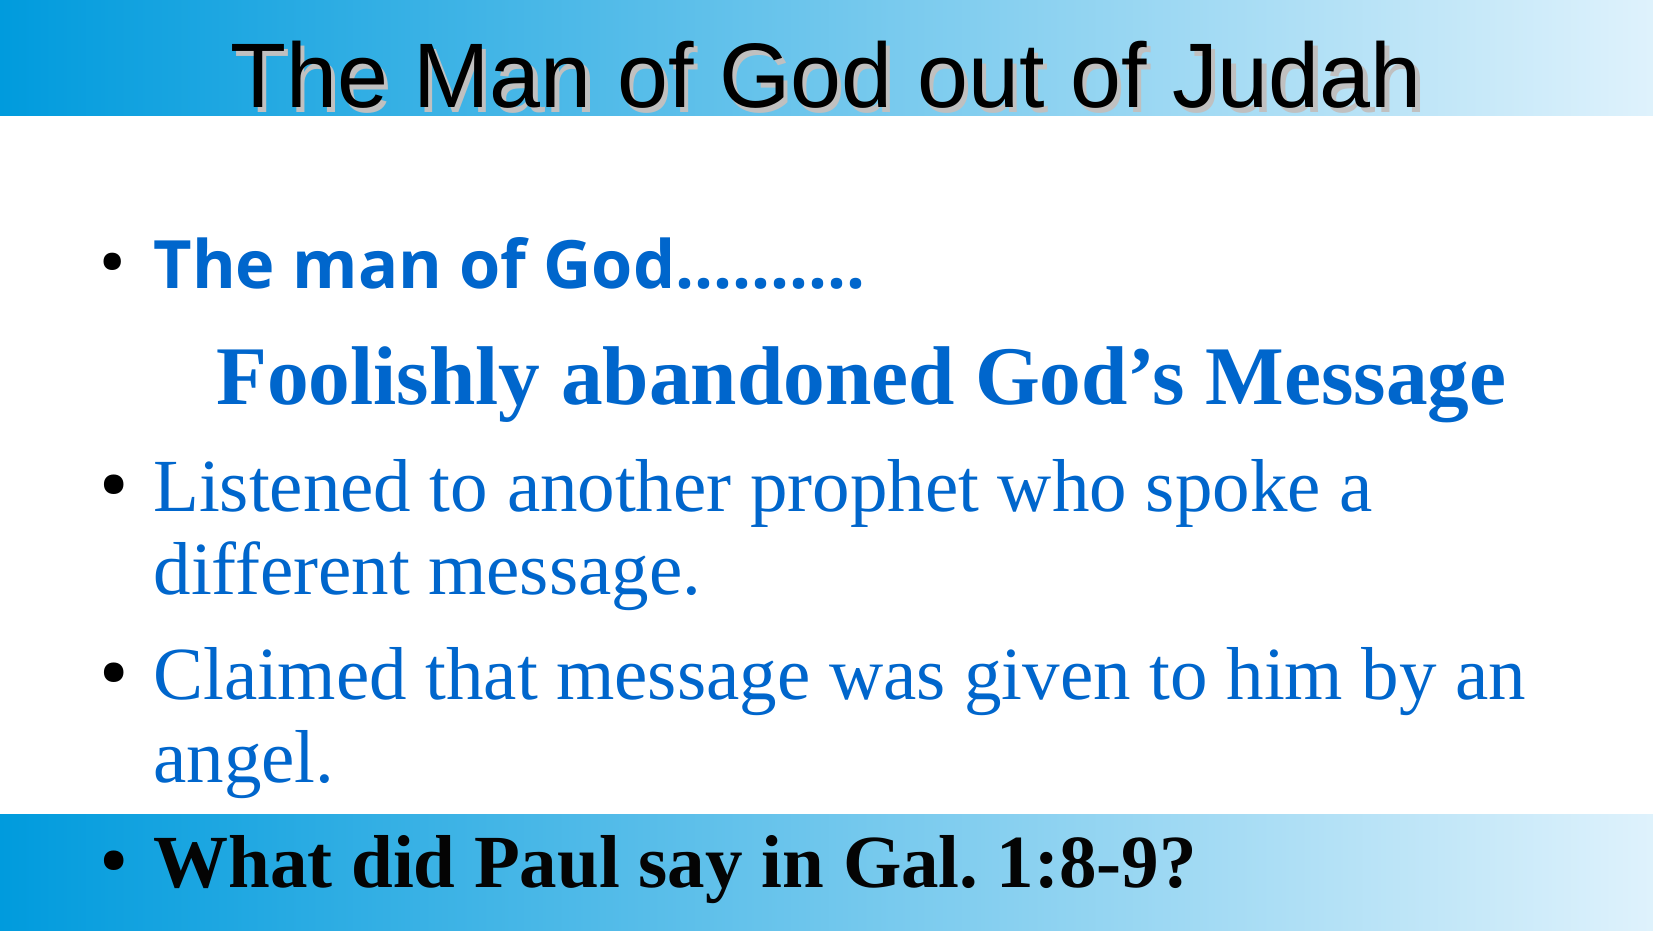

# The Man of God out of Judah
The man of God……….
Foolishly abandoned God’s Message
Listened to another prophet who spoke a different message.
Claimed that message was given to him by an angel.
What did Paul say in Gal. 1:8-9?